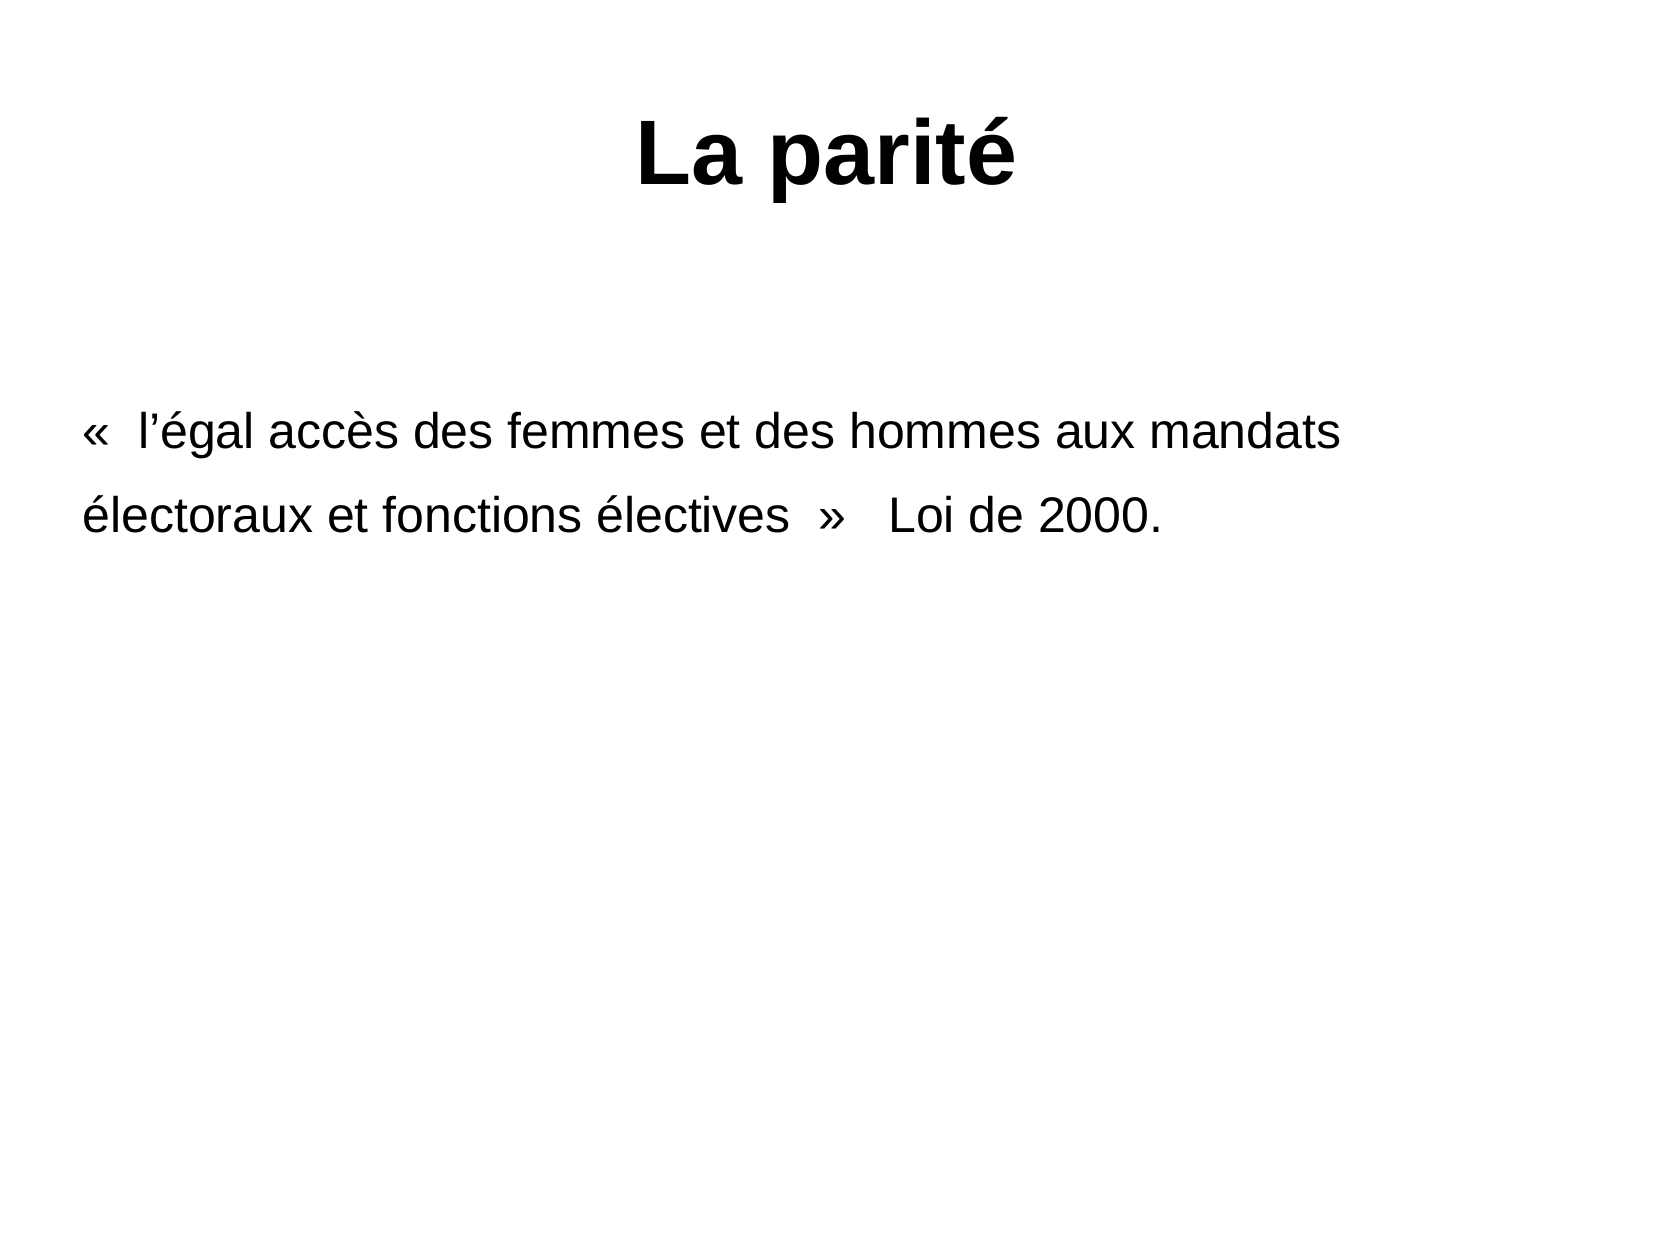

# La parité
«  l’égal accès des femmes et des hommes aux mandats électoraux et fonctions électives  »  Loi de 2000.